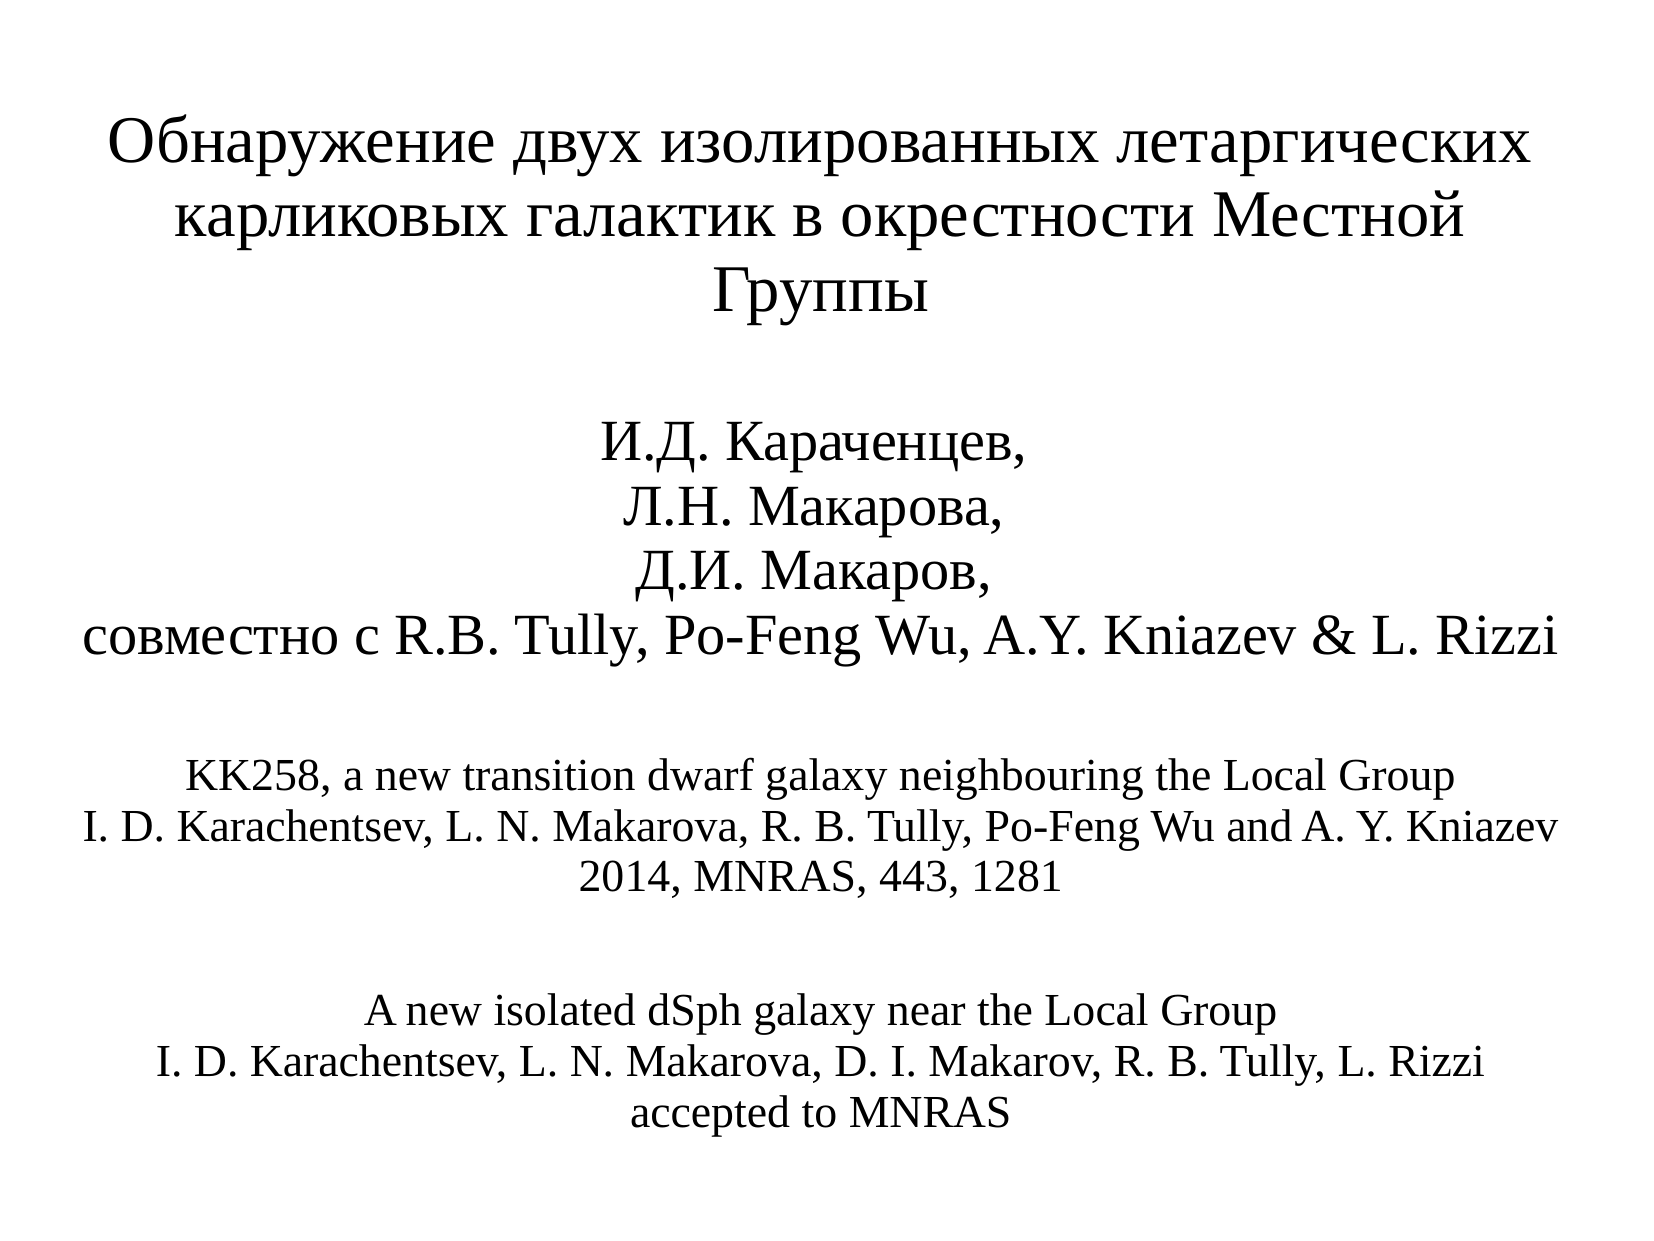

# Обнаружение двух изолированных летаргических карликовых галактик в окрестности Местной Группы И.Д. Караченцев, Л.Н. Макарова, Д.И. Макаров, совместно с R.B. Tully, Po-Feng Wu, A.Y. Kniazev & L. Rizzi KK258, a new transition dwarf galaxy neighbouring the Local Group I. D. Karachentsev, L. N. Makarova, R. B. Tully, Po-Feng Wu and A. Y. Kniazev 2014, MNRAS, 443, 1281 A new isolated dSph galaxy near the Local Group I. D. Karachentsev, L. N. Makarova, D. I. Makarov, R. B. Tully, L. Rizzi accepted to MNRAS